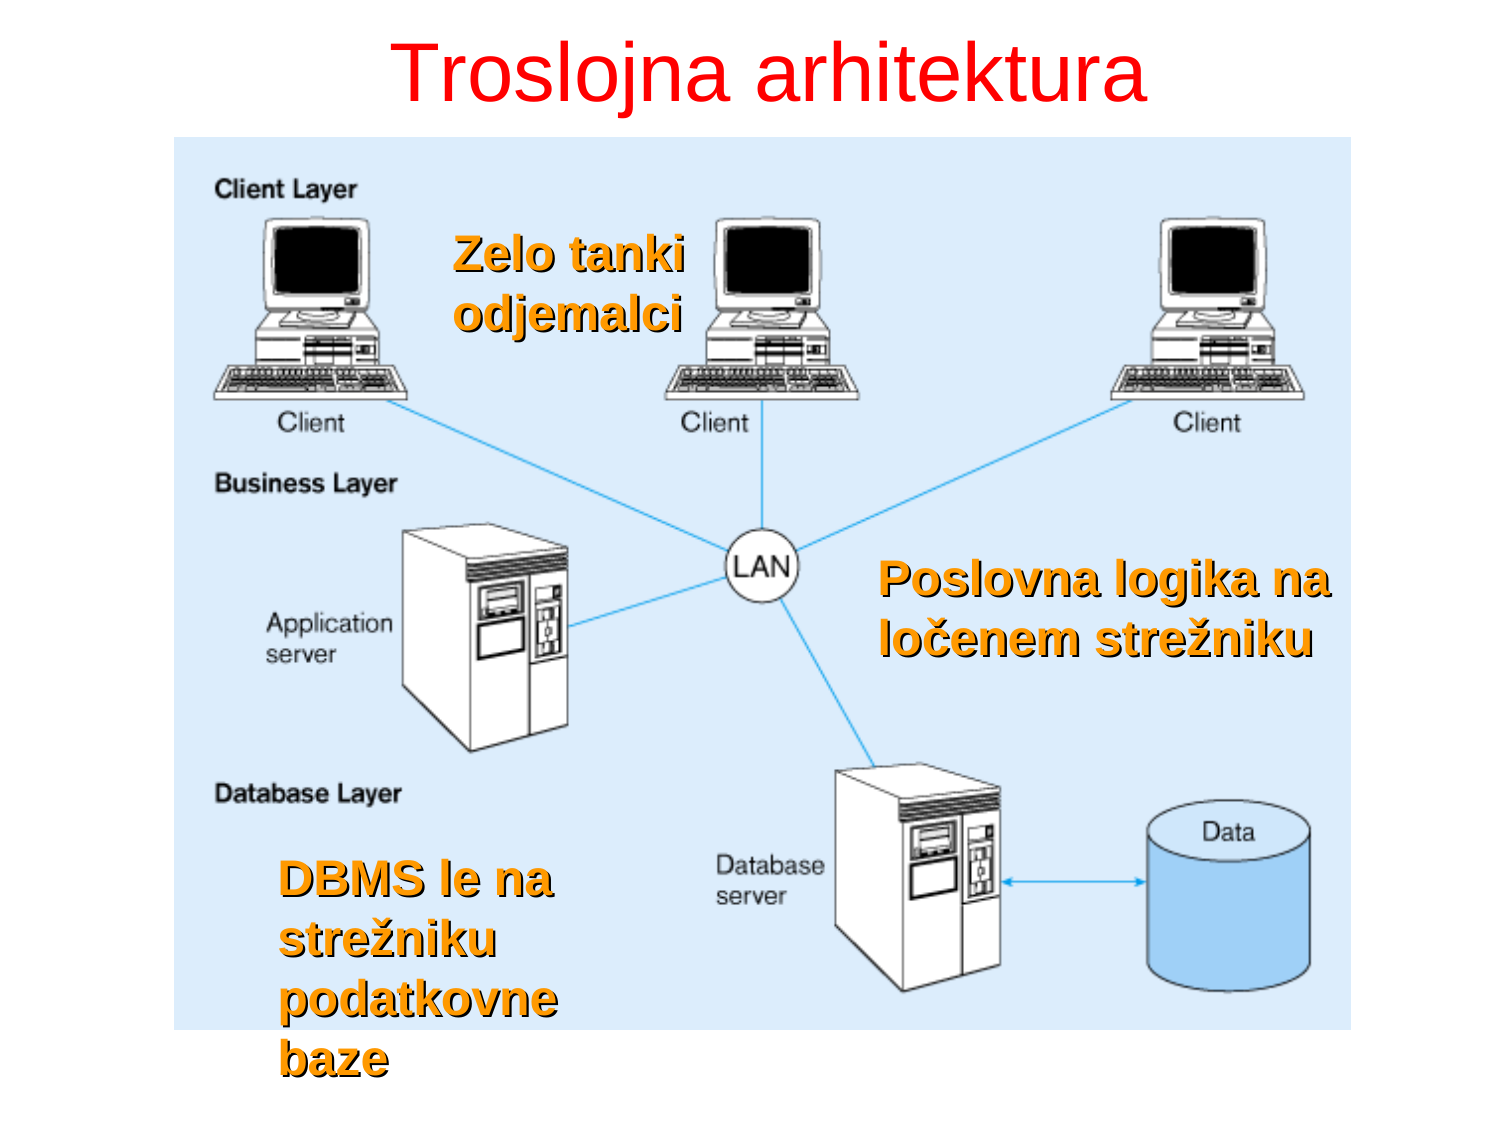

Troslojna arhitektura
Zelo tanki odjemalci
Poslovna logika na ločenem strežniku
DBMS le na strežniku podatkovne baze